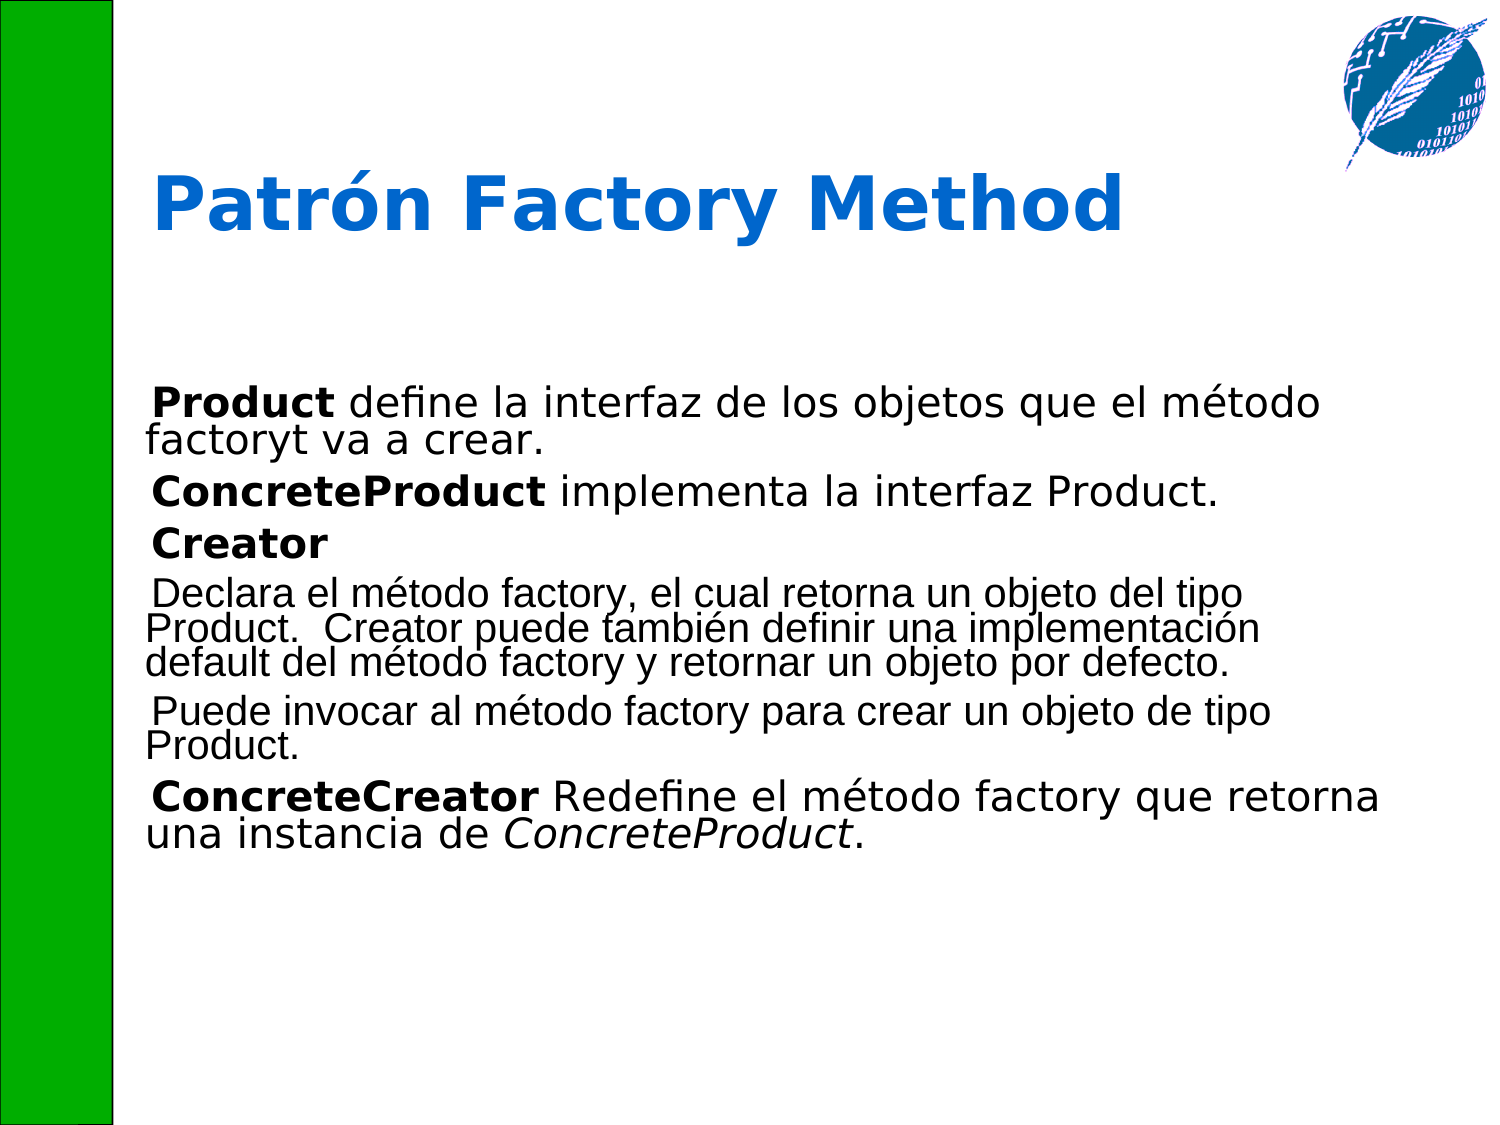

# Patrón Factory Method
Product define la interfaz de los objetos que el método factoryt va a crear.
ConcreteProduct implementa la interfaz Product.
Creator
Declara el método factory, el cual retorna un objeto del tipo Product. Creator puede también definir una implementación default del método factory y retornar un objeto por defecto.
Puede invocar al método factory para crear un objeto de tipo Product.
ConcreteCreator Redefine el método factory que retorna una instancia de ConcreteProduct.